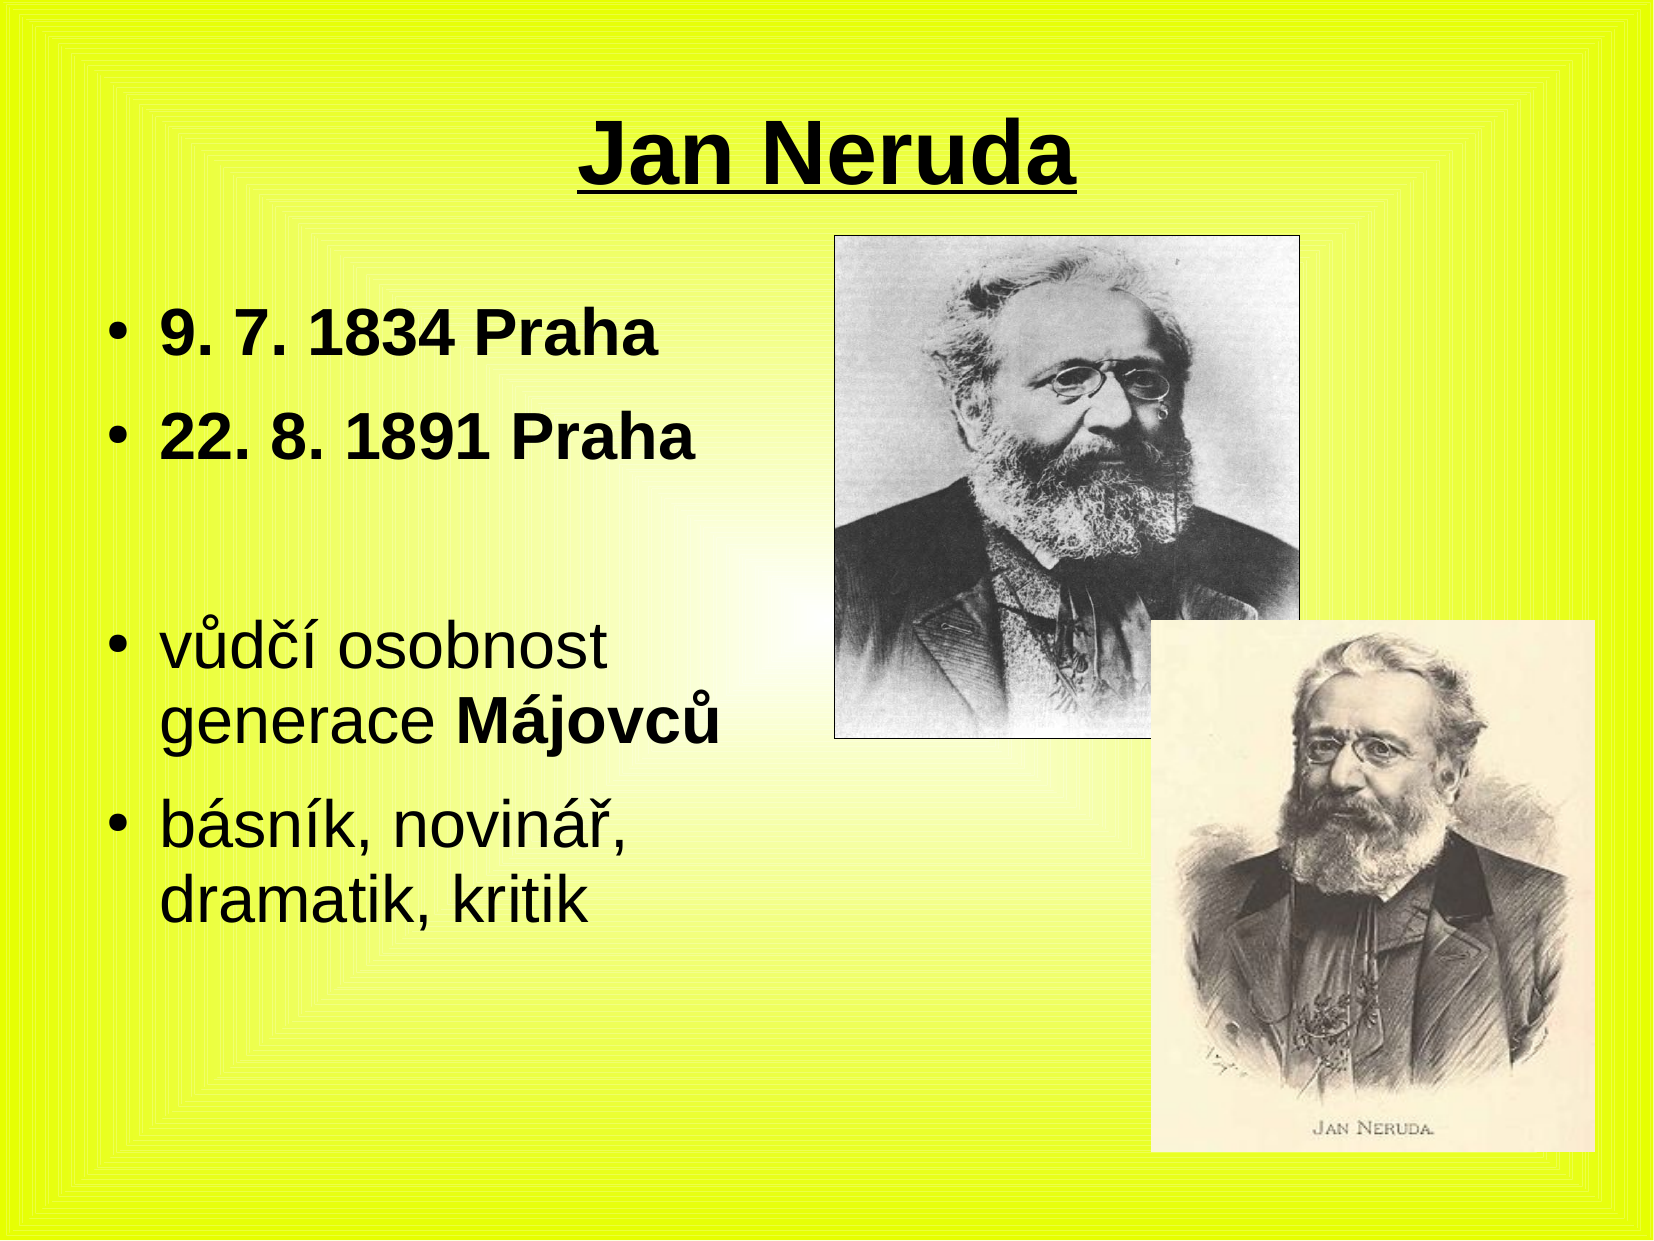

# Jan Neruda
9. 7. 1834 Praha
22. 8. 1891 Praha
vůdčí osobnost generace Májovců
básník, novinář, dramatik, kritik